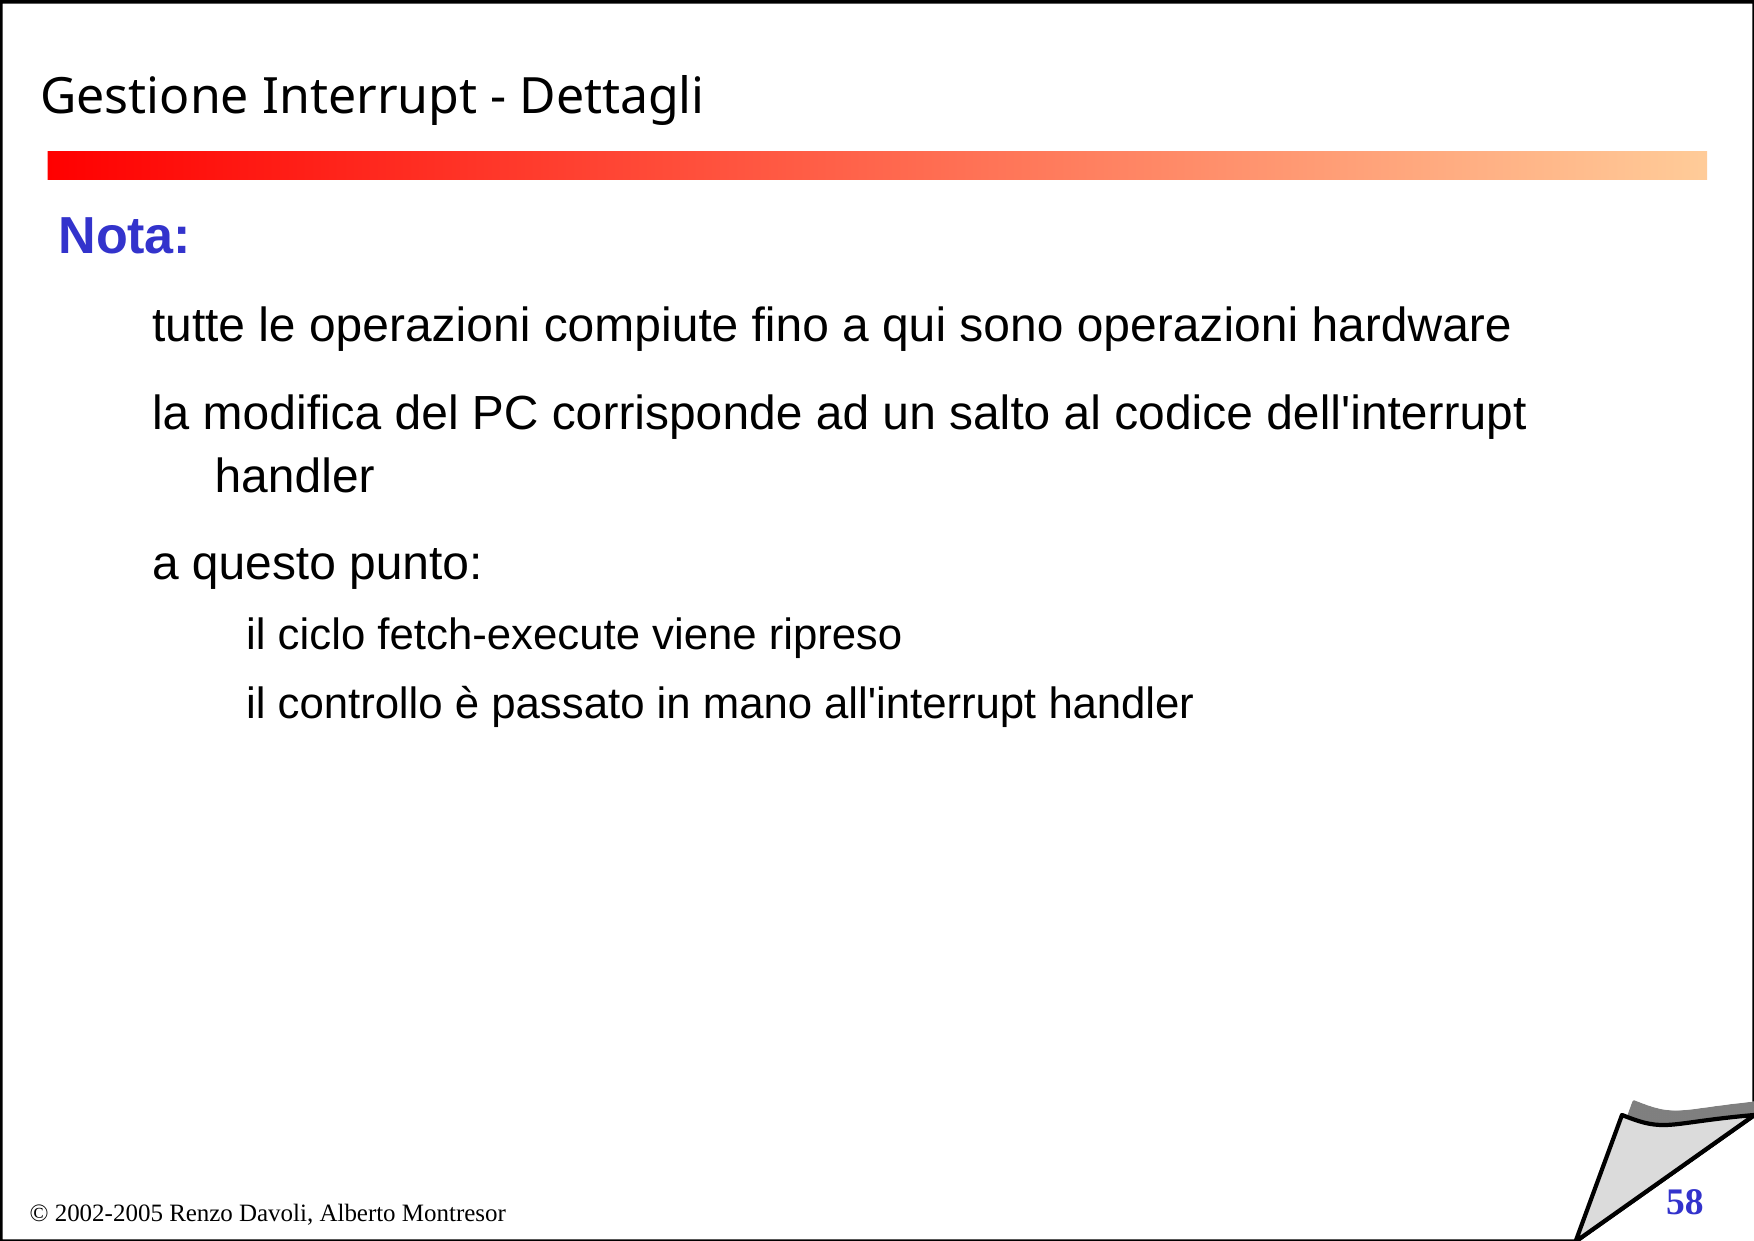

# Gestione Interrupt - Dettagli
Nota:
tutte le operazioni compiute fino a qui sono operazioni hardware
la modifica del PC corrisponde ad un salto al codice dell'interrupt handler
a questo punto:
il ciclo fetch-execute viene ripreso
il controllo è passato in mano all'interrupt handler